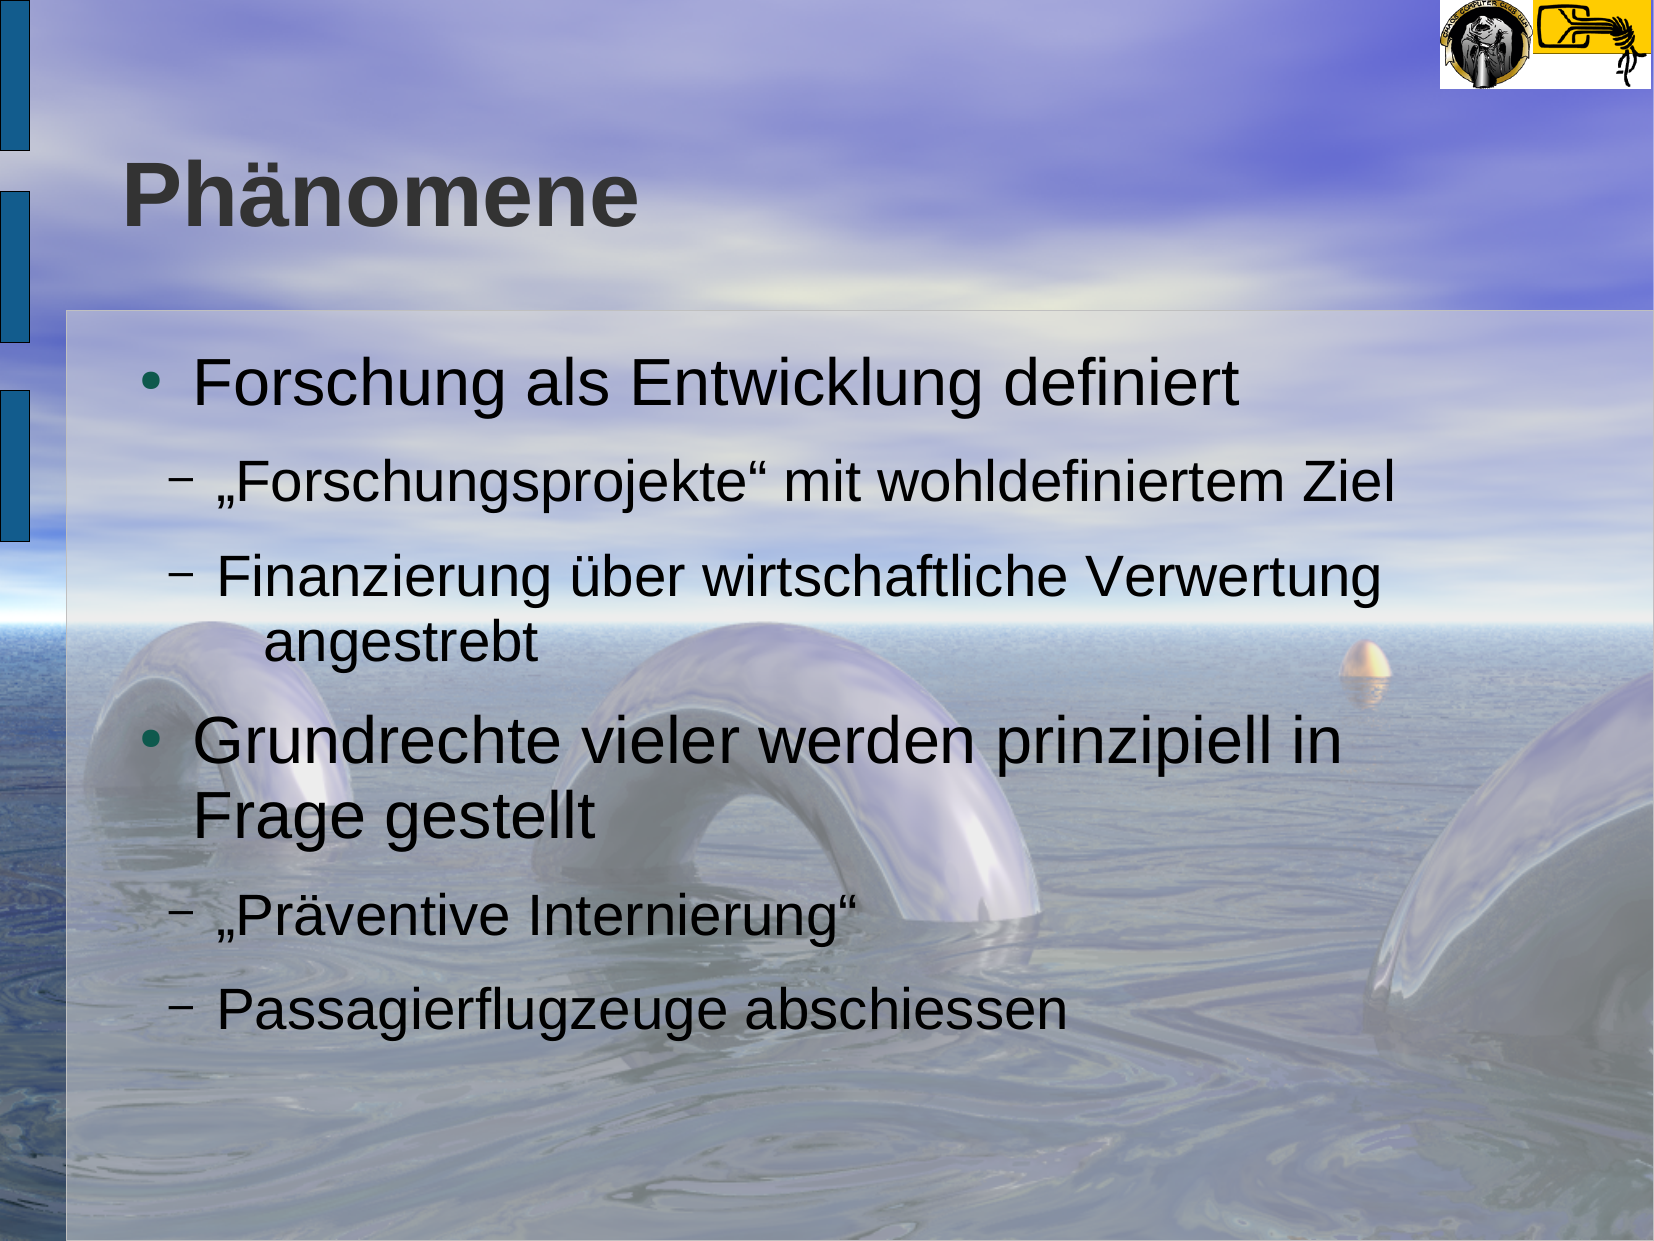

# Phänomene
Forschung als Entwicklung definiert
„Forschungsprojekte“ mit wohldefiniertem Ziel
Finanzierung über wirtschaftliche Verwertung angestrebt
Grundrechte vieler werden prinzipiell in Frage gestellt
„Präventive Internierung“
Passagierflugzeuge abschiessen